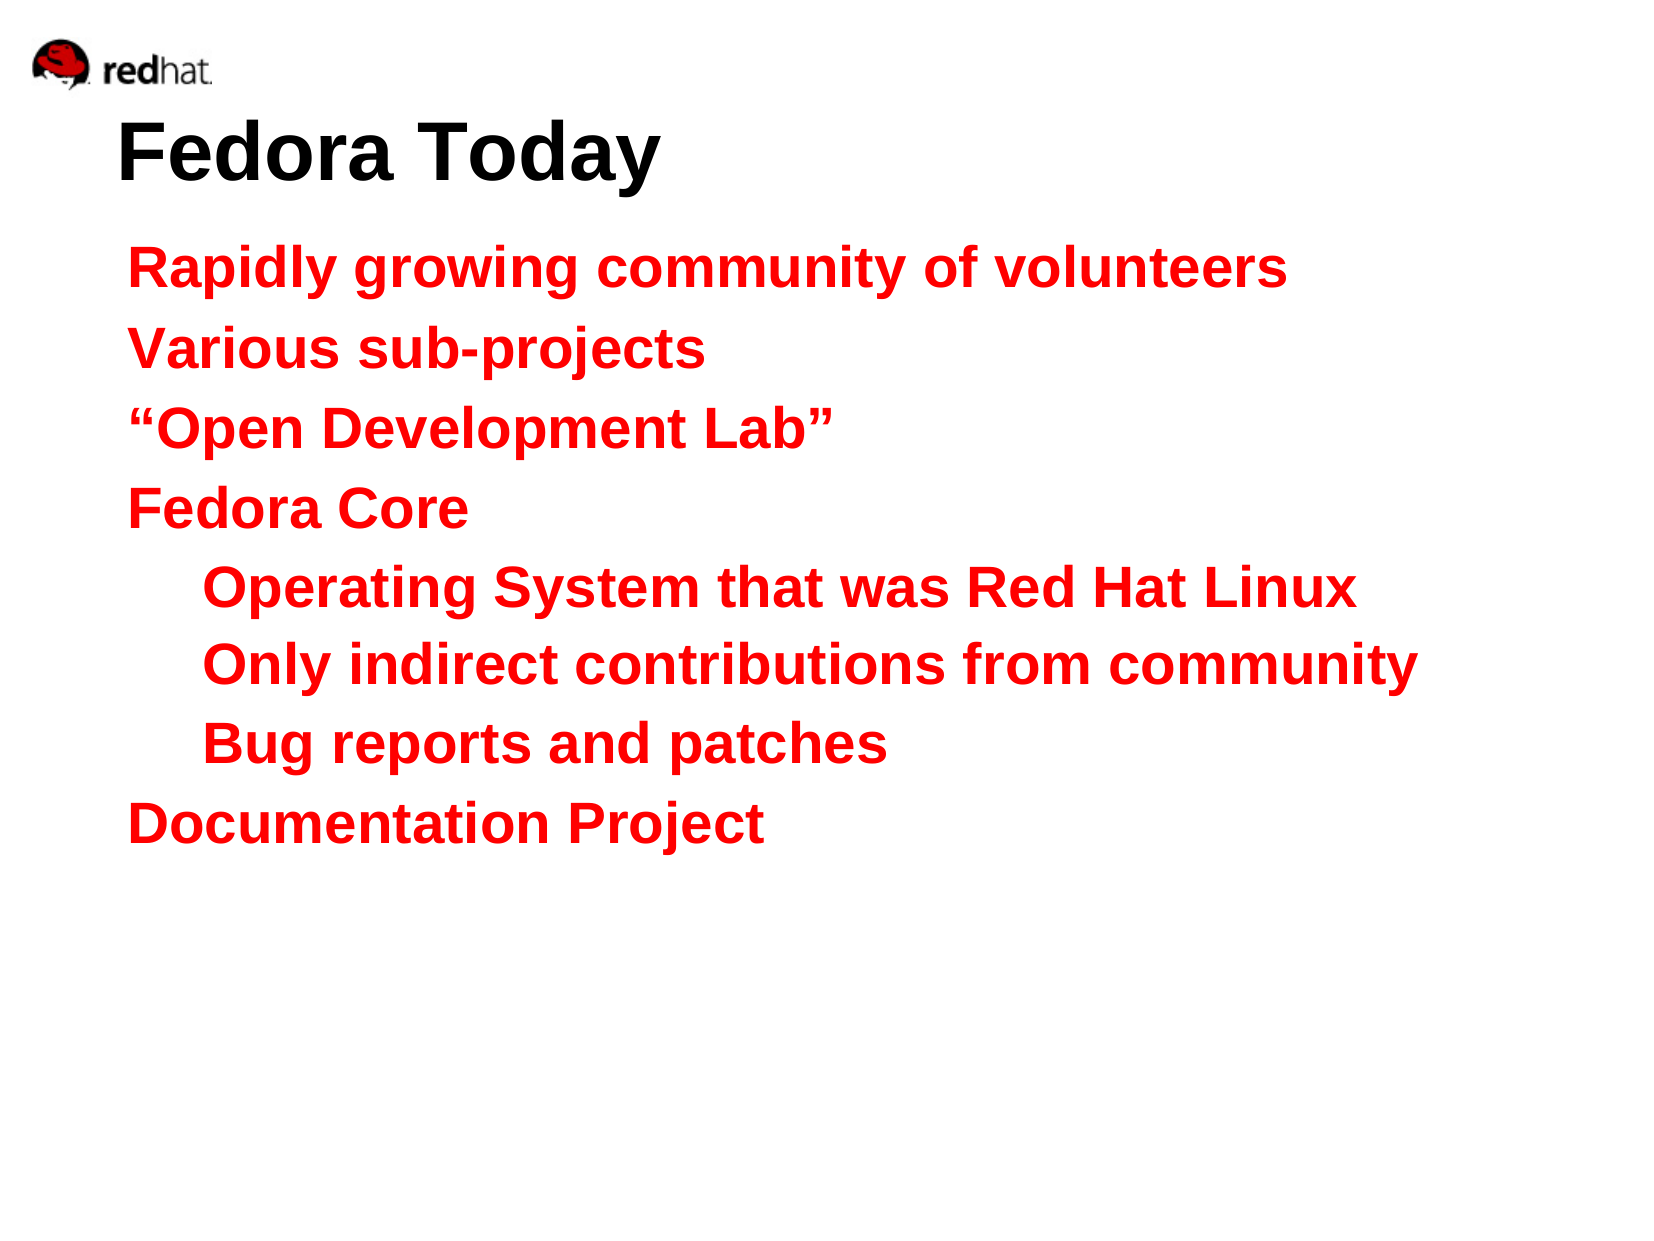

# Fedora Today
Rapidly growing community of volunteers
Various sub-projects
“Open Development Lab”
Fedora Core
Operating System that was Red Hat Linux
Only indirect contributions from community
Bug reports and patches
Documentation Project